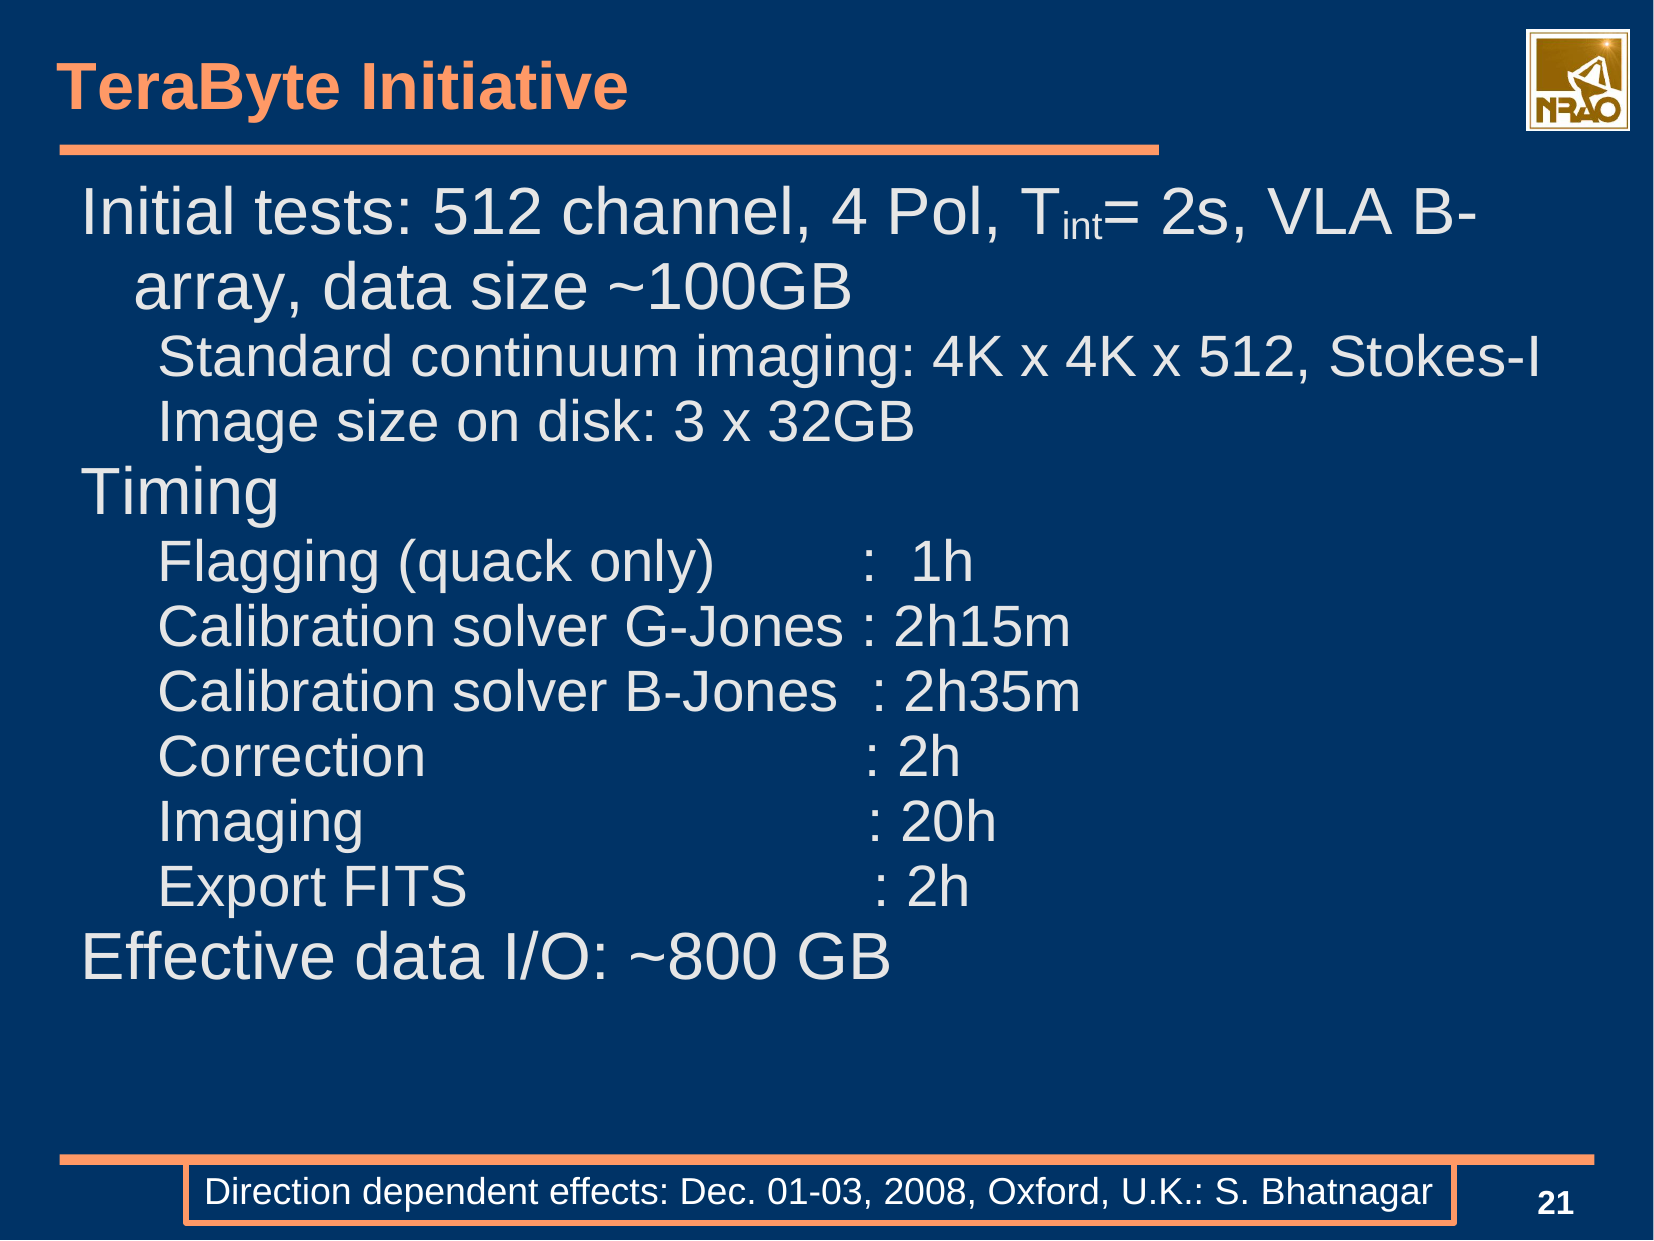

# TeraByte Initiative
Initial tests: 512 channel, 4 Pol, Tint= 2s, VLA B-array, data size ~100GB
Standard continuum imaging: 4K x 4K x 512, Stokes-I
Image size on disk: 3 x 32GB
Timing
Flagging (quack only) : 1h
Calibration solver G-Jones : 2h15m
Calibration solver B-Jones : 2h35m
Correction : 2h
Imaging : 20h
Export FITS : 2h
Effective data I/O: ~800 GB